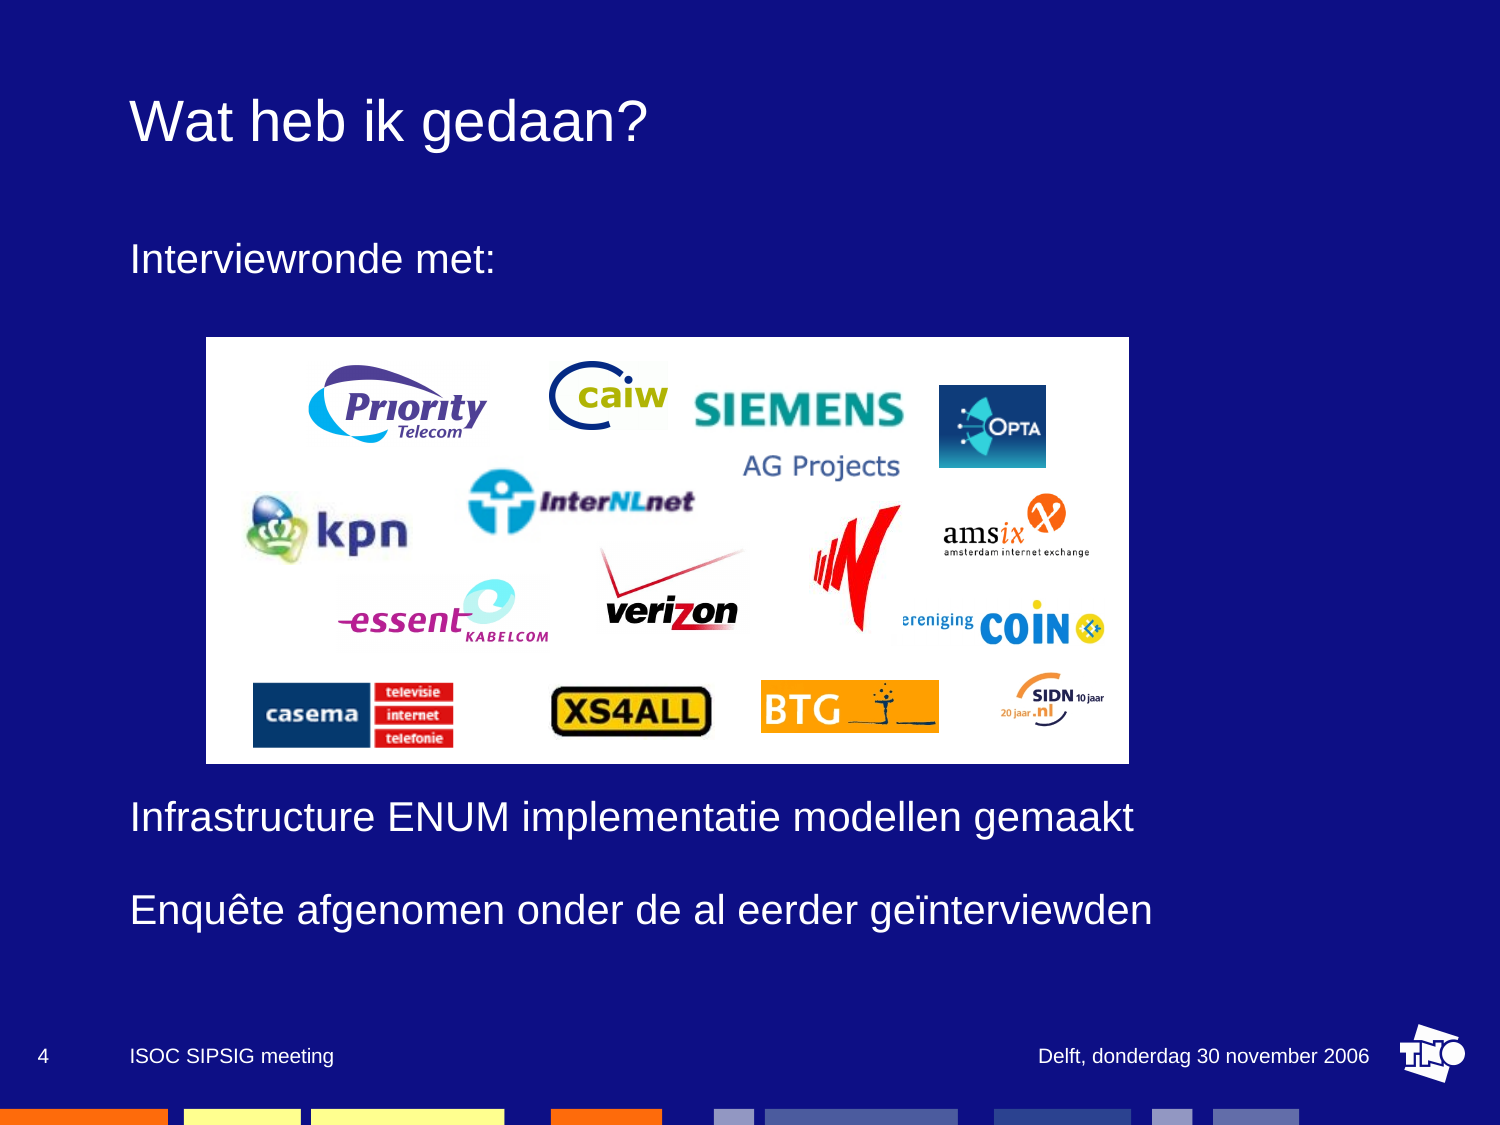

# Wat heb ik gedaan?
Interviewronde met:
Infrastructure ENUM implementatie modellen gemaakt
Enquête afgenomen onder de al eerder geïnterviewden
4
ISOC SIPSIG meeting
Delft, donderdag 30 november 2006